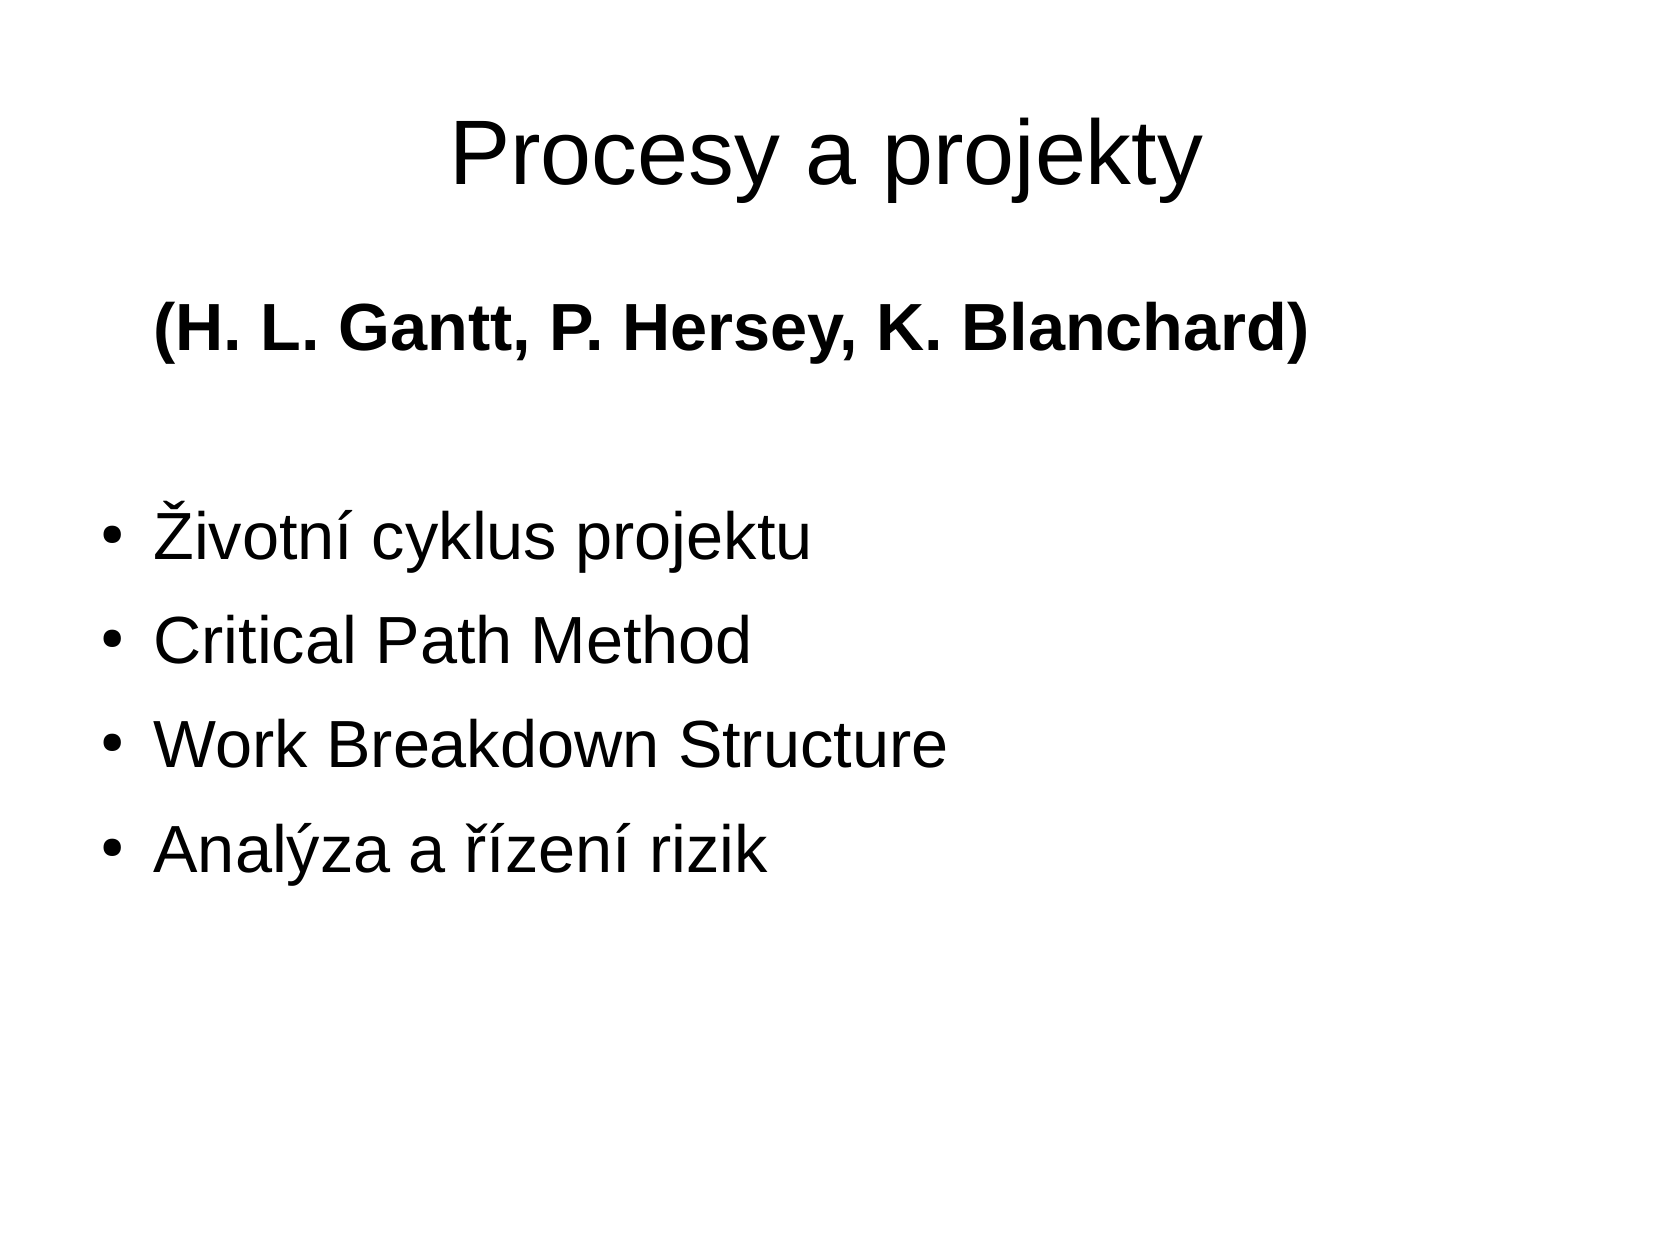

# Procesy a projekty
(H. L. Gantt, P. Hersey, K. Blanchard)
Životní cyklus projektu
Critical Path Method
Work Breakdown Structure
Analýza a řízení rizik